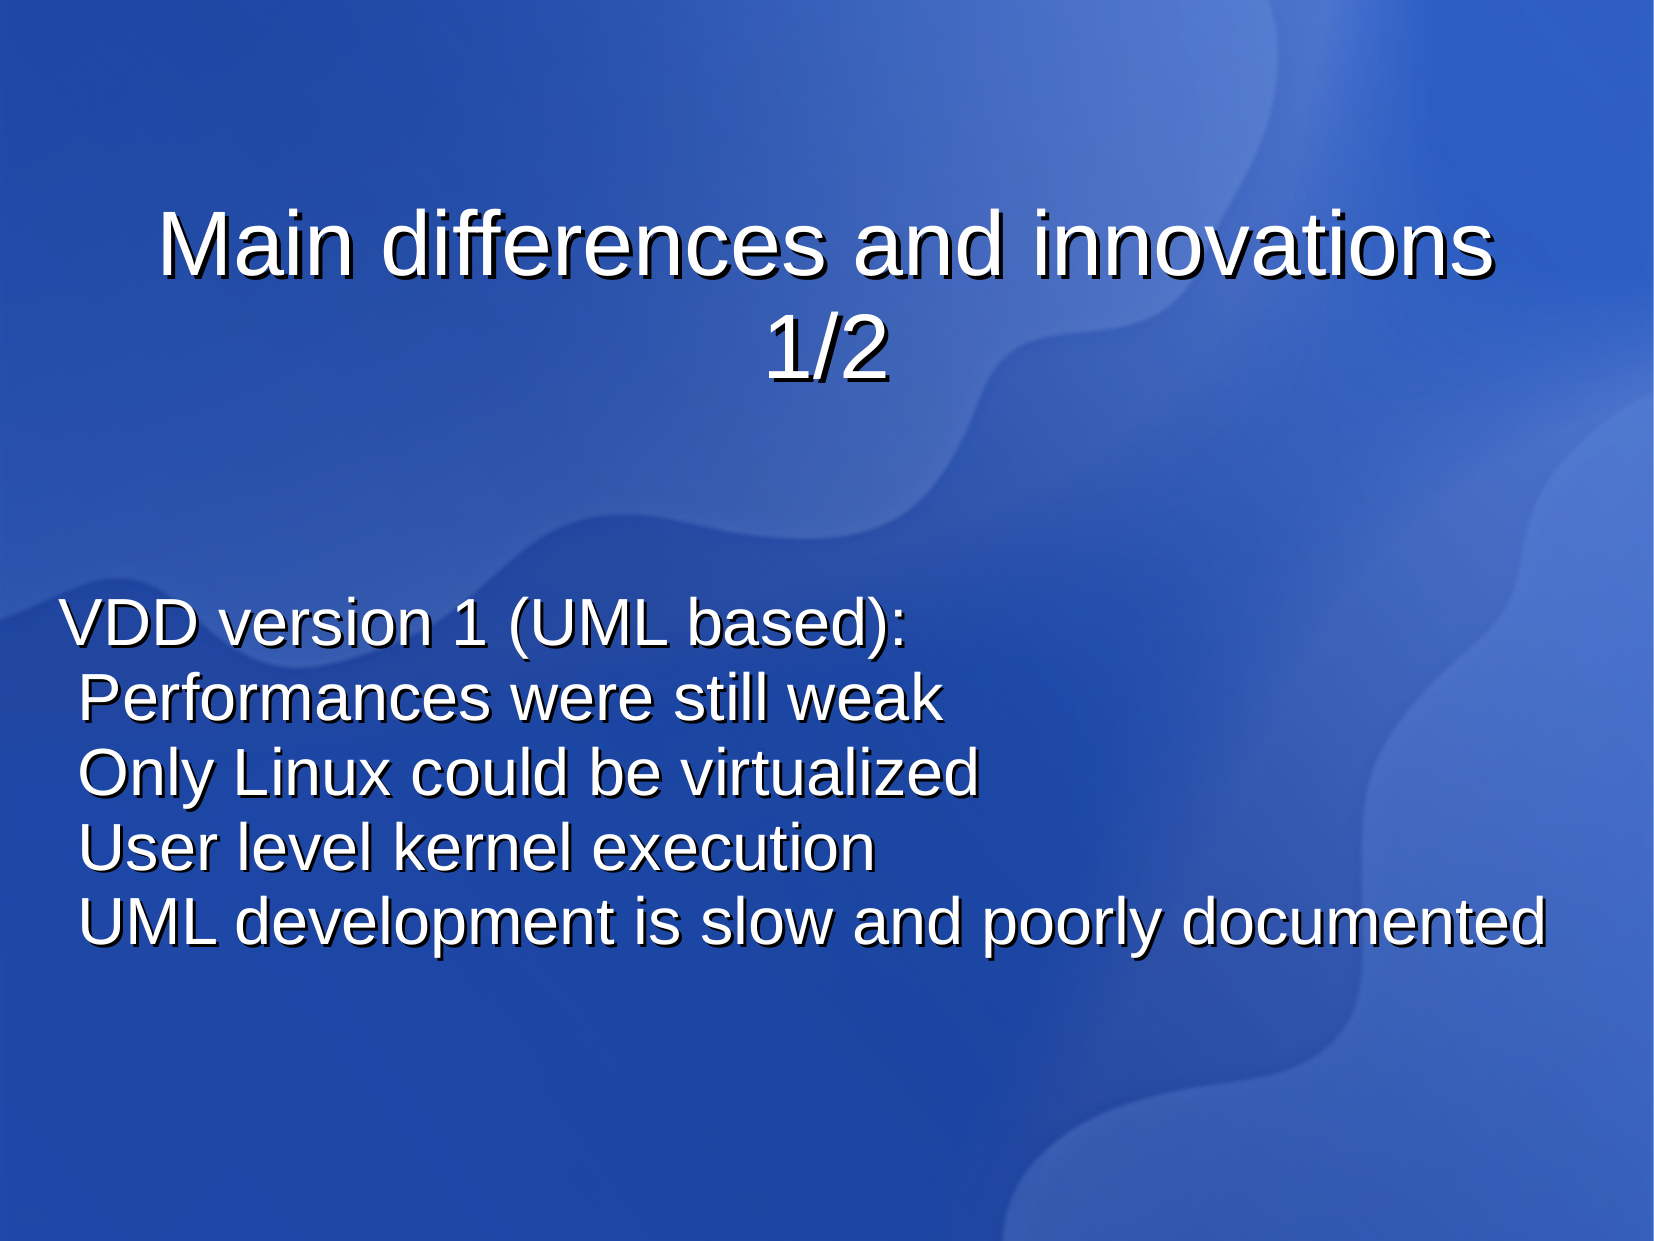

# Main differences and innovations 1/2
VDD version 1 (UML based):
 Performances were still weak
 Only Linux could be virtualized
 User level kernel execution
 UML development is slow and poorly documented